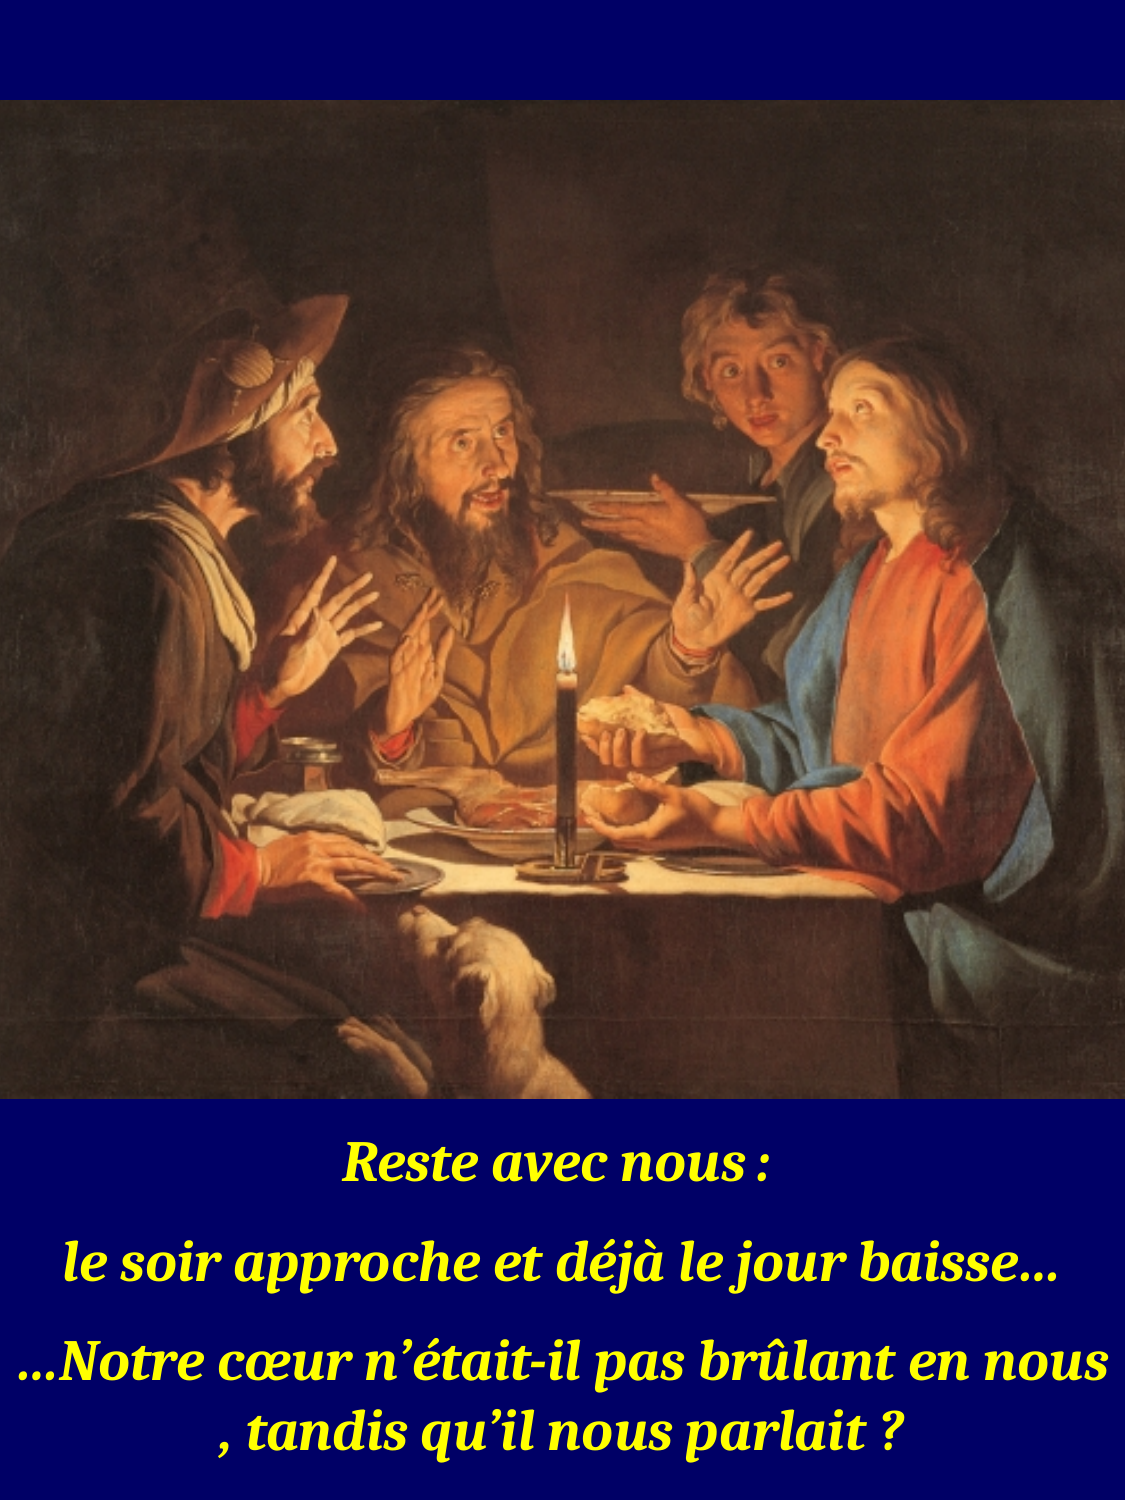

Reste avec nous :
le soir approche et déjà le jour baisse…
…Notre cœur n’était-il pas brûlant en nous , tandis qu’il nous parlait ?